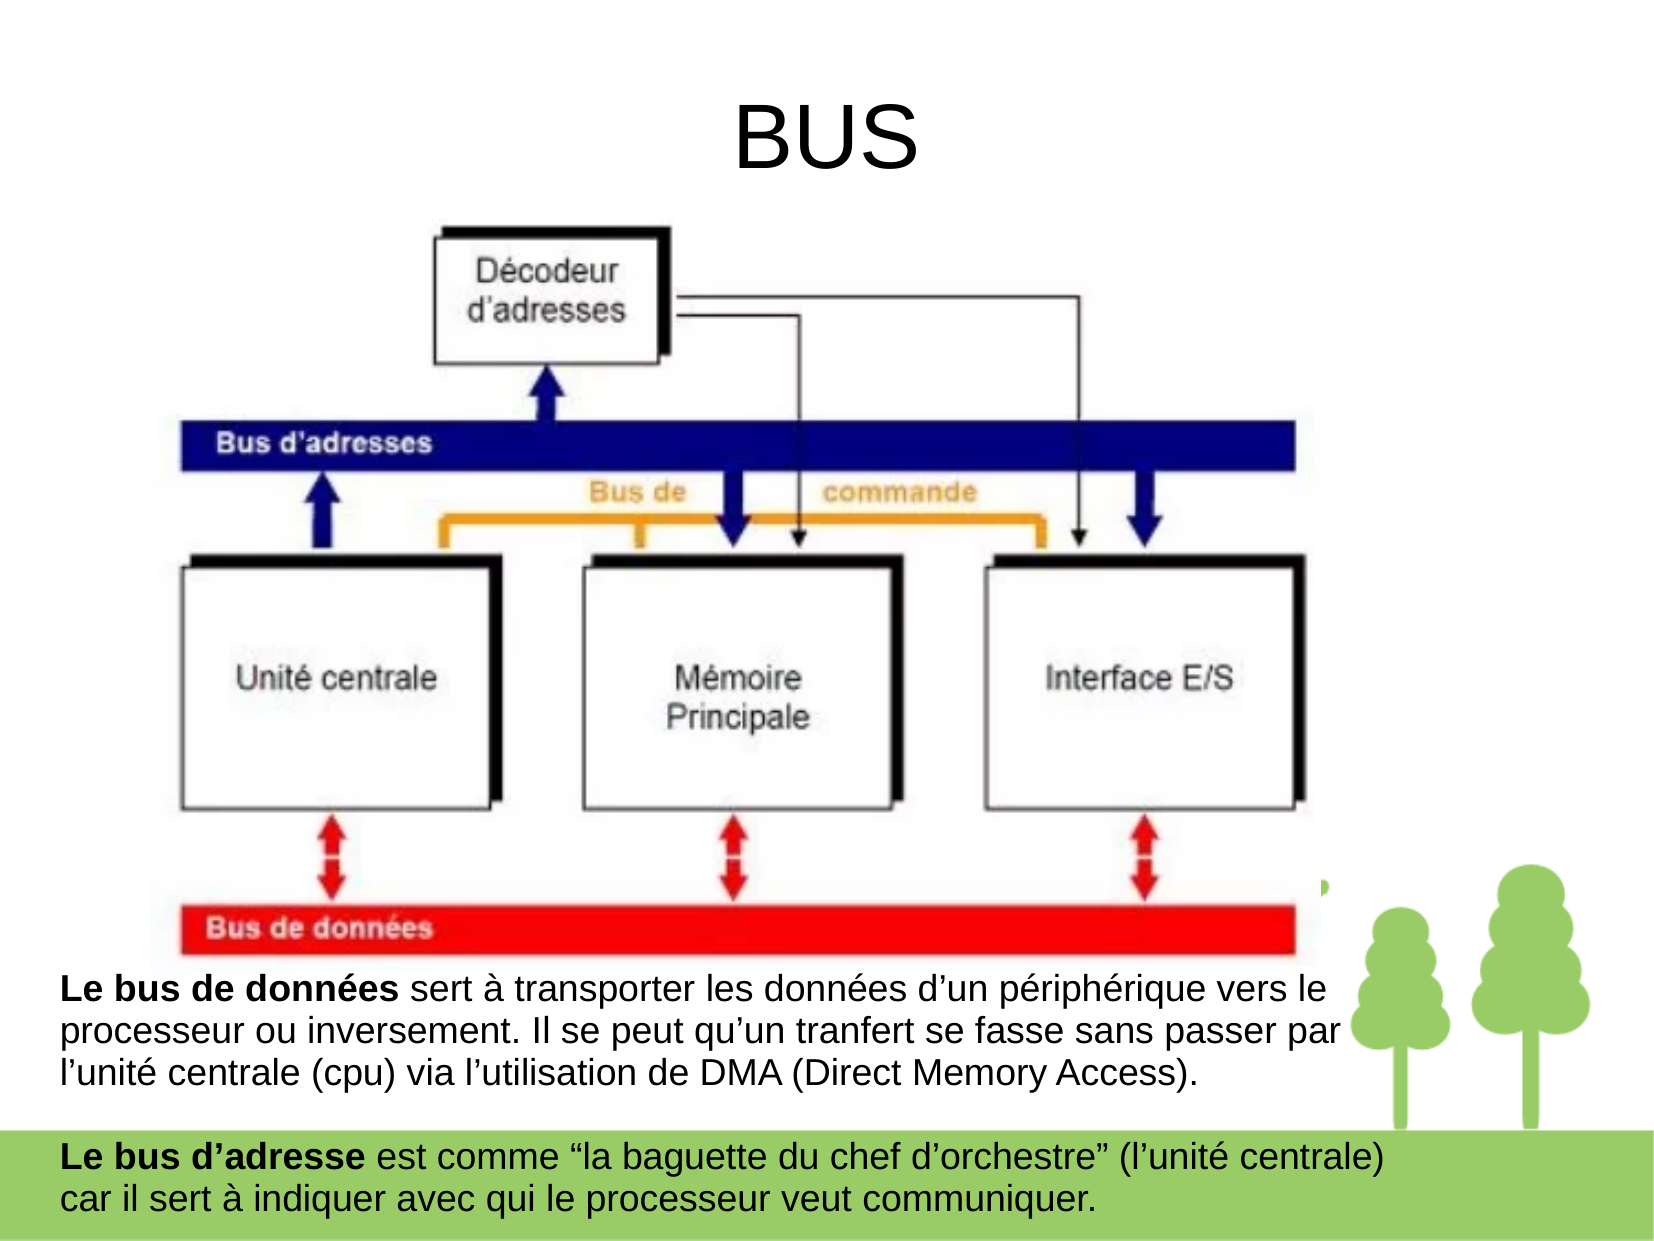

# BUS
Le bus de données sert à transporter les données d’un périphérique vers le processeur ou inversement. Il se peut qu’un tranfert se fasse sans passer par l’unité centrale (cpu) via l’utilisation de DMA (Direct Memory Access).
Le bus d’adresse est comme “la baguette du chef d’orchestre” (l’unité centrale) car il sert à indiquer avec qui le processeur veut communiquer.